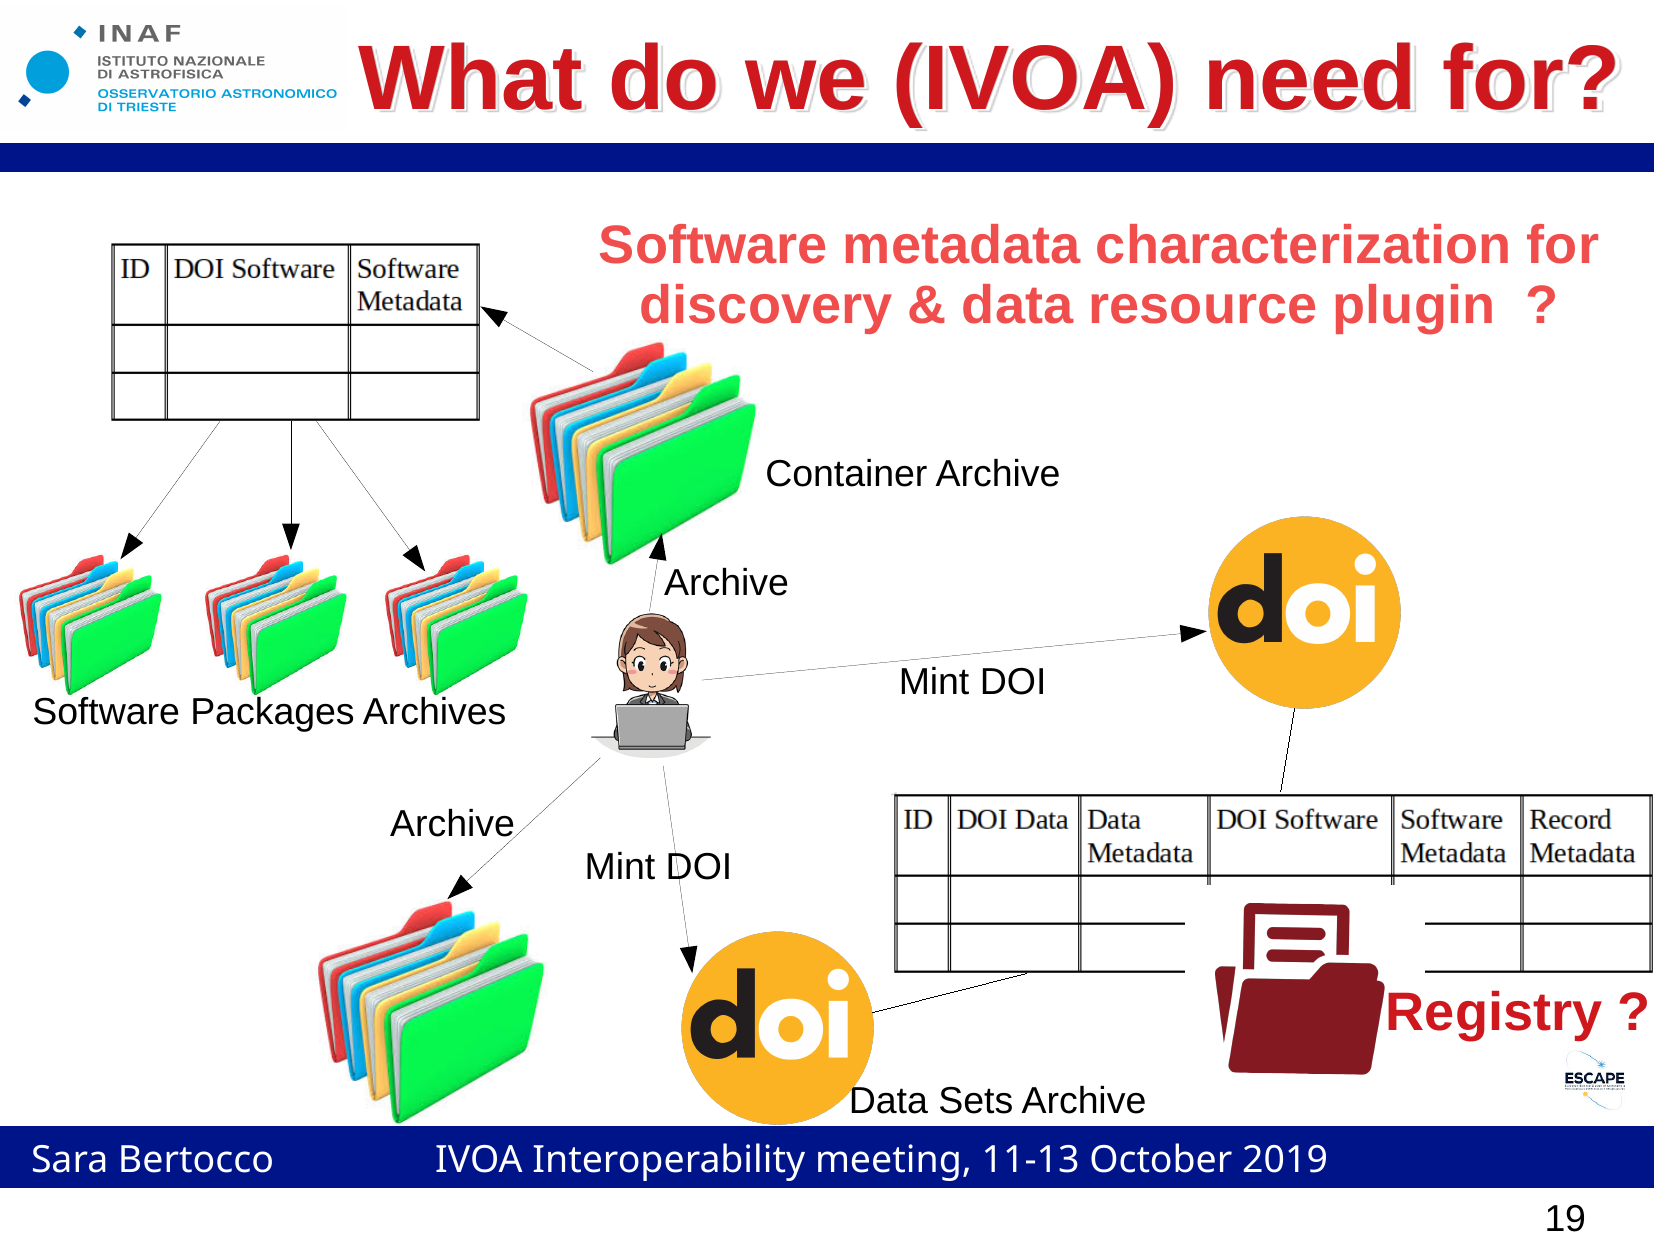

# What do we (IVOA) need for?
Software metadata characterization for discovery & data resource plugin ?
Container Archive
Archive
Mint DOI
Software Packages Archives
Archive
Mint DOI
Registry ?
Data Sets Archive
Sara Bertocco		 IVOA Interoperability meeting, 11-13 October 2019